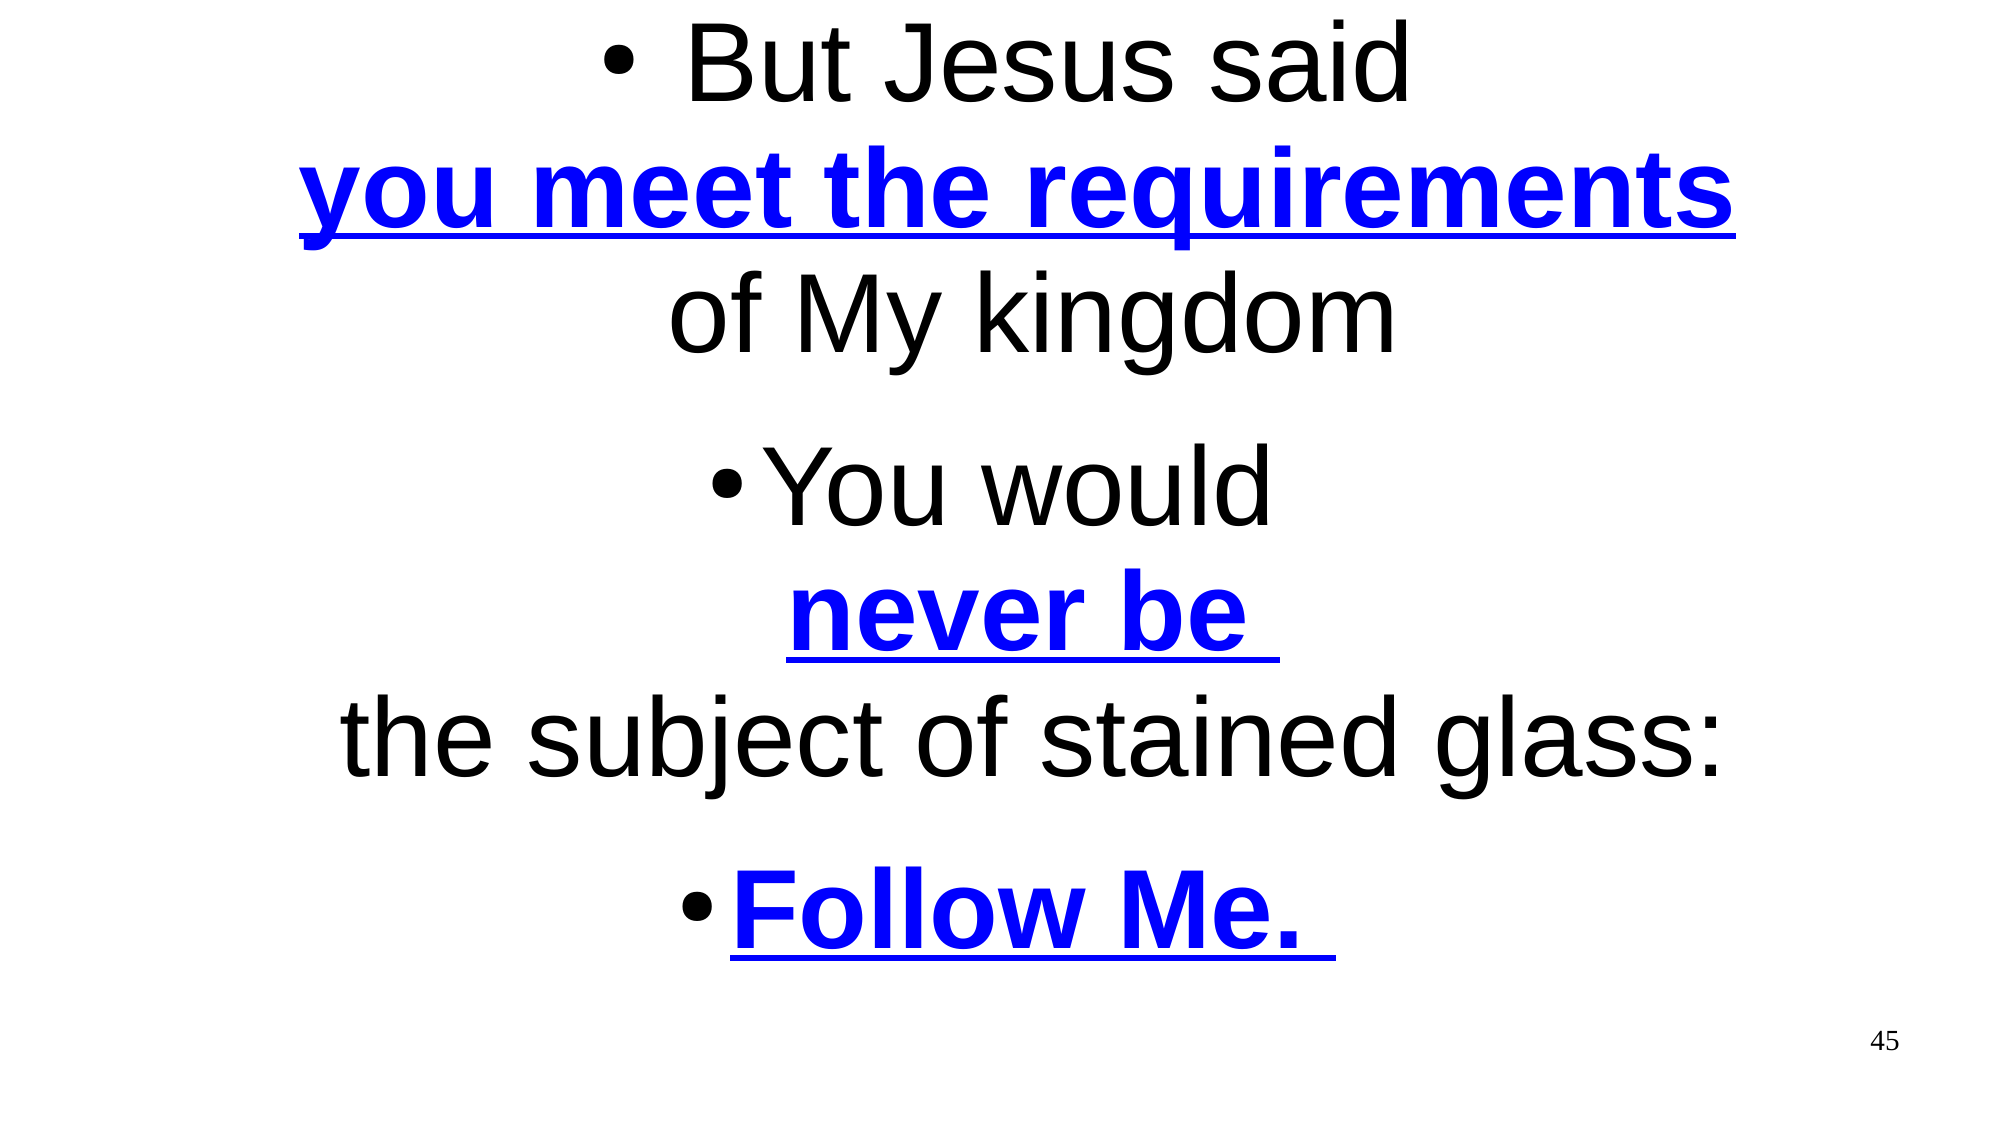

# But Jesus said you meet the requirements of My kingdom
You would
never be
the subject of stained glass:
Follow Me.
45